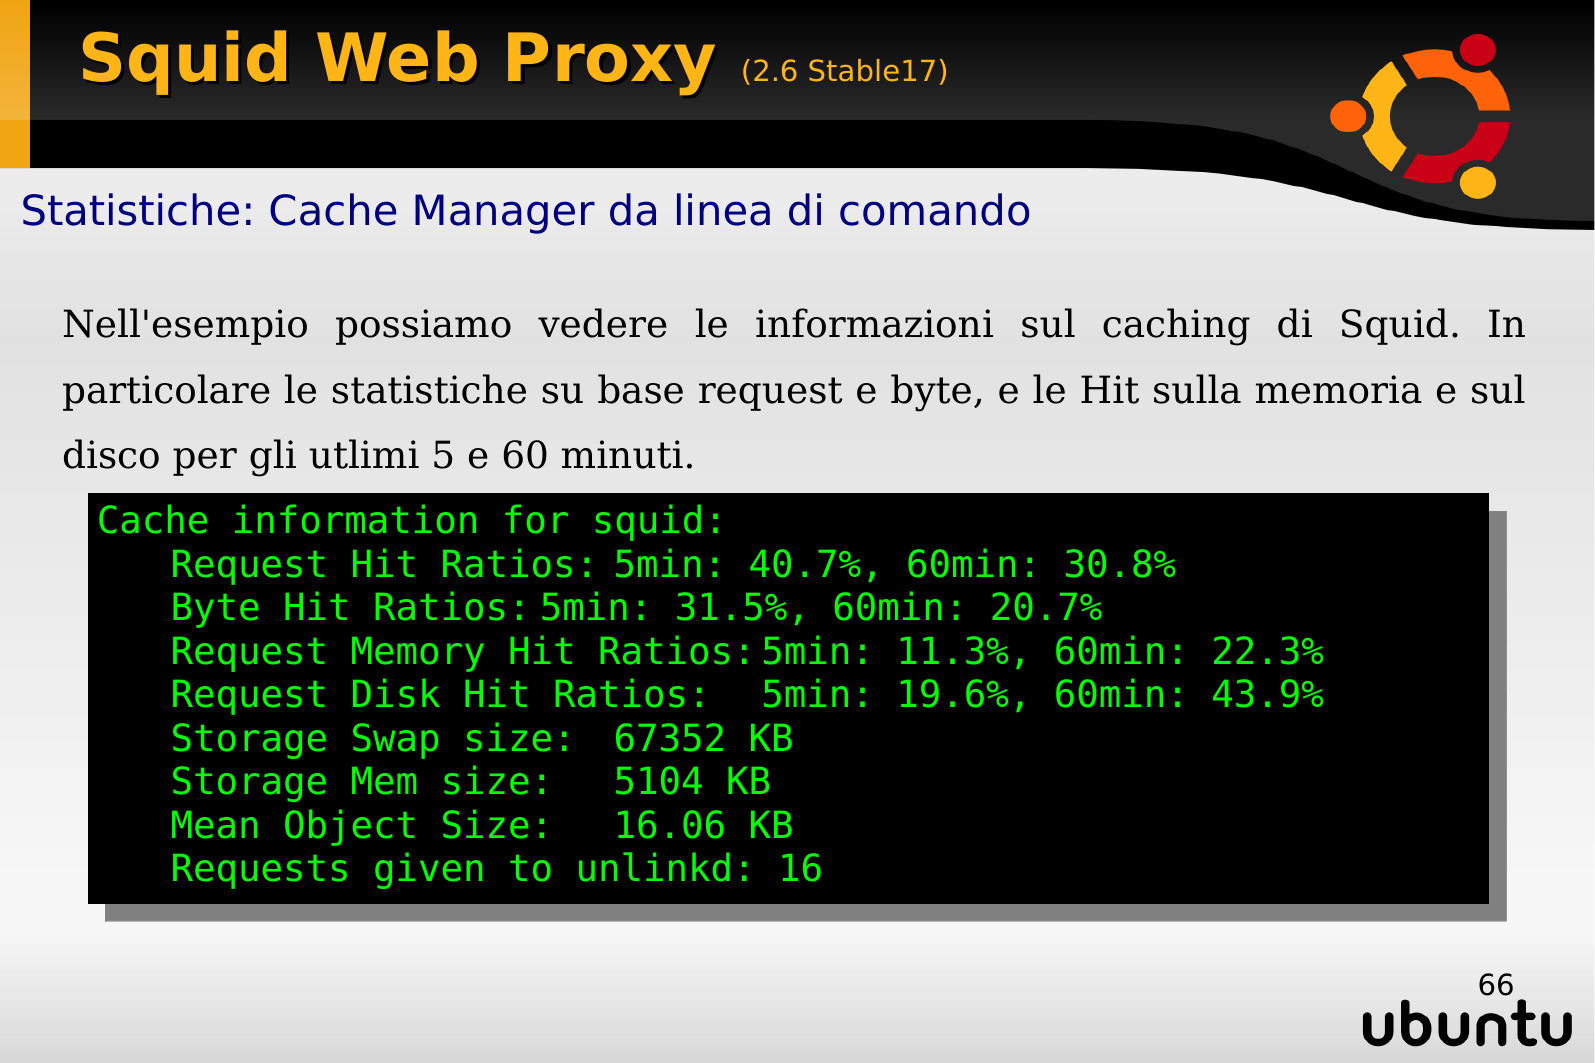

Squid Web Proxy (2.6 Stable17)
Statistiche: Cache Manager da linea di comando
Nell'esempio possiamo vedere le informazioni sul caching di Squid. In particolare le statistiche su base request e byte, e le Hit sulla memoria e sul disco per gli utlimi 5 e 60 minuti.
Cache information for squid:
	Request Hit Ratios:	5min: 40.7%, 60min: 30.8%
	Byte Hit Ratios:	5min: 31.5%, 60min: 20.7%
	Request Memory Hit Ratios:	5min: 11.3%, 60min: 22.3%
	Request Disk Hit Ratios:	5min: 19.6%, 60min: 43.9%
	Storage Swap size:	67352 KB
	Storage Mem size:	5104 KB
	Mean Object Size:	16.06 KB
	Requests given to unlinkd: 16
66